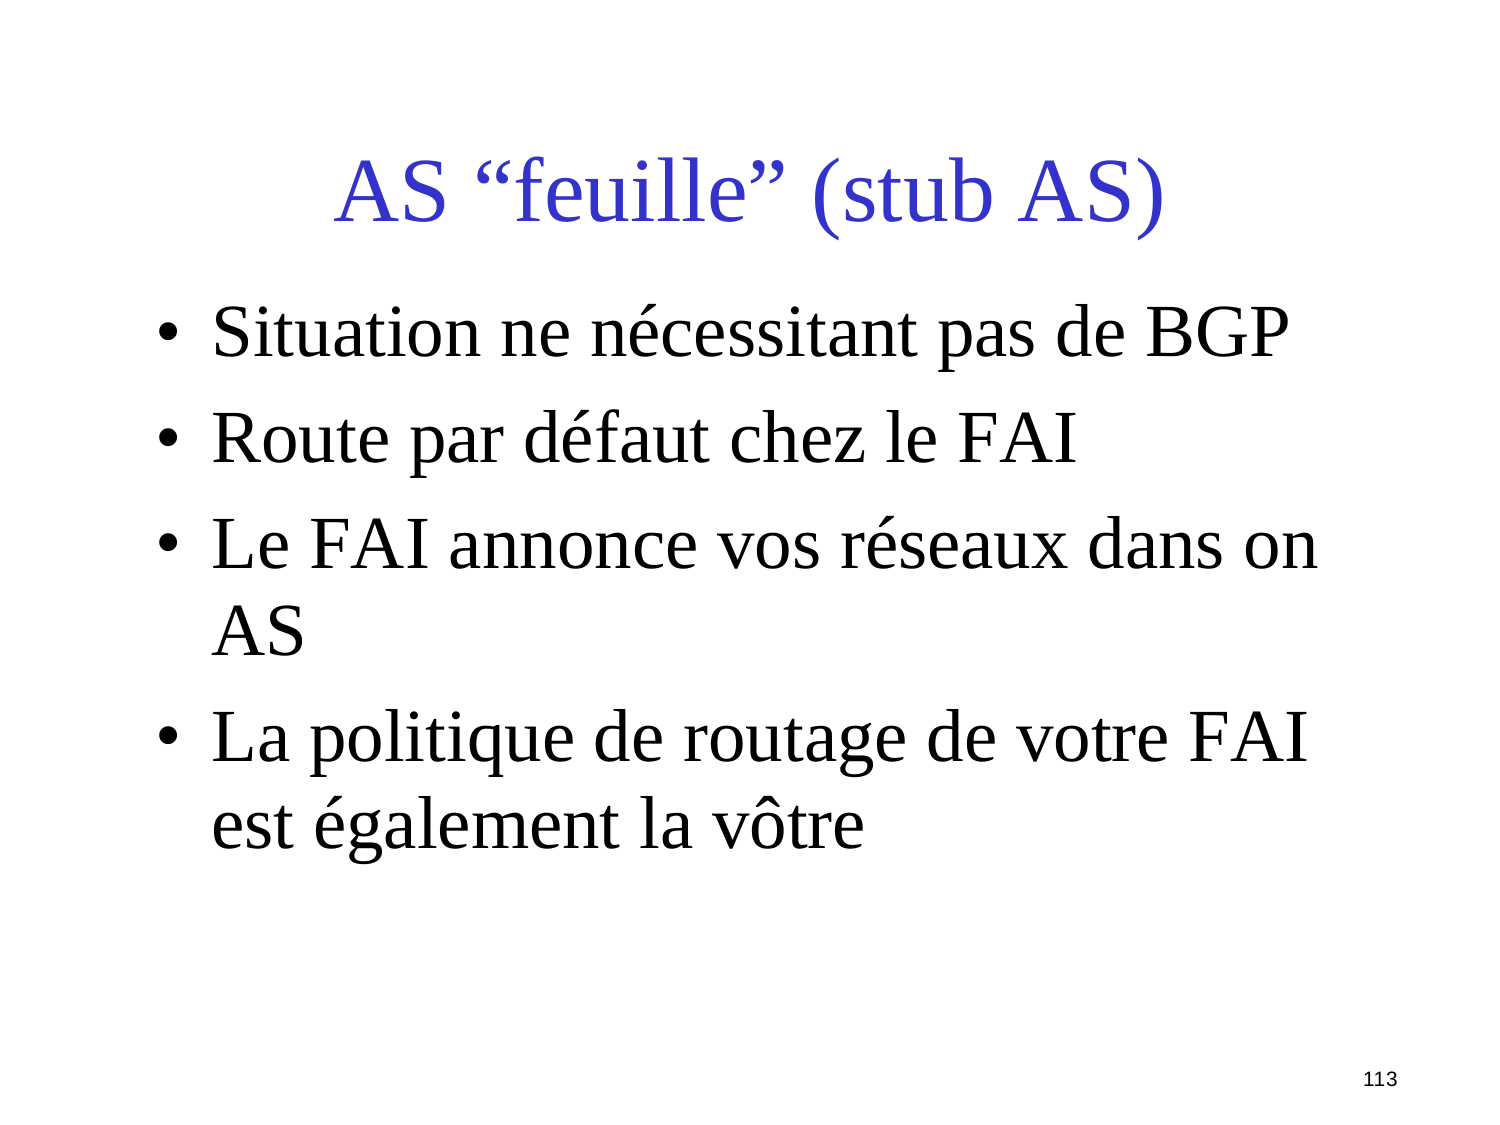

AS “feuille” (stub AS)
Situation ne nécessitant pas de BGP
Route par défaut chez le FAI
Le FAI annonce vos réseaux dans on AS
La politique de routage de votre FAI est également la vôtre